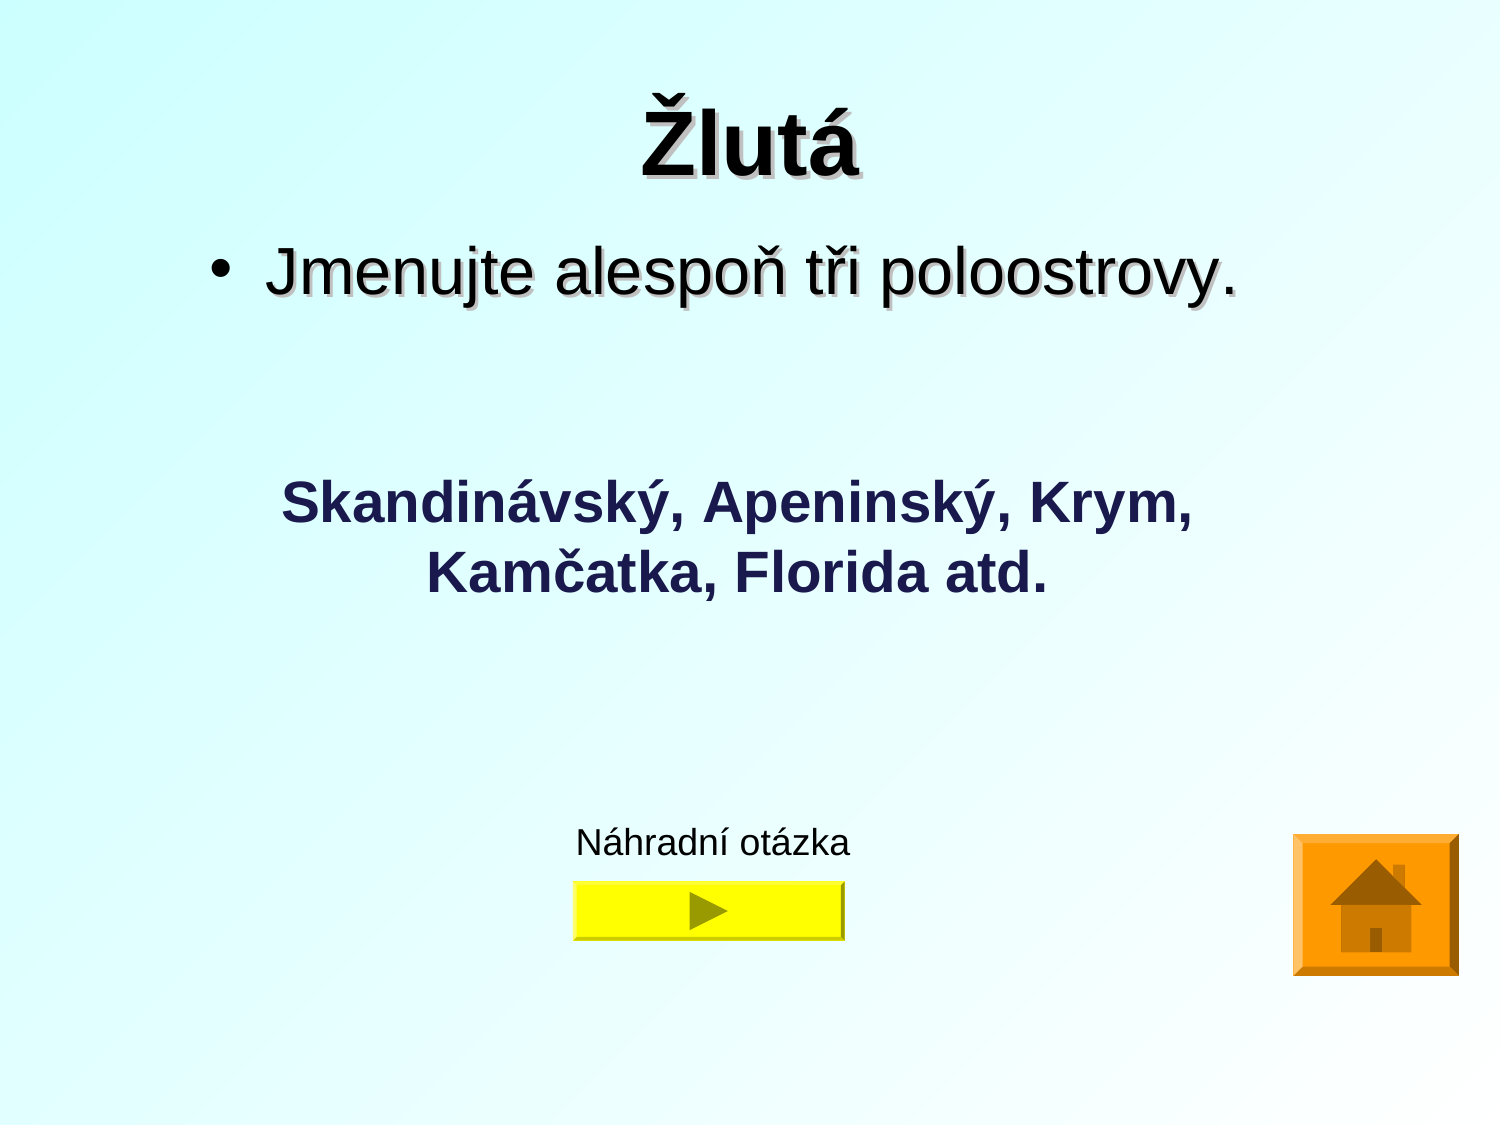

# Žlutá
Jmenujte alespoň tři poloostrovy.
Skandinávský, Apeninský, Krym, Kamčatka, Florida atd.
Náhradní otázka